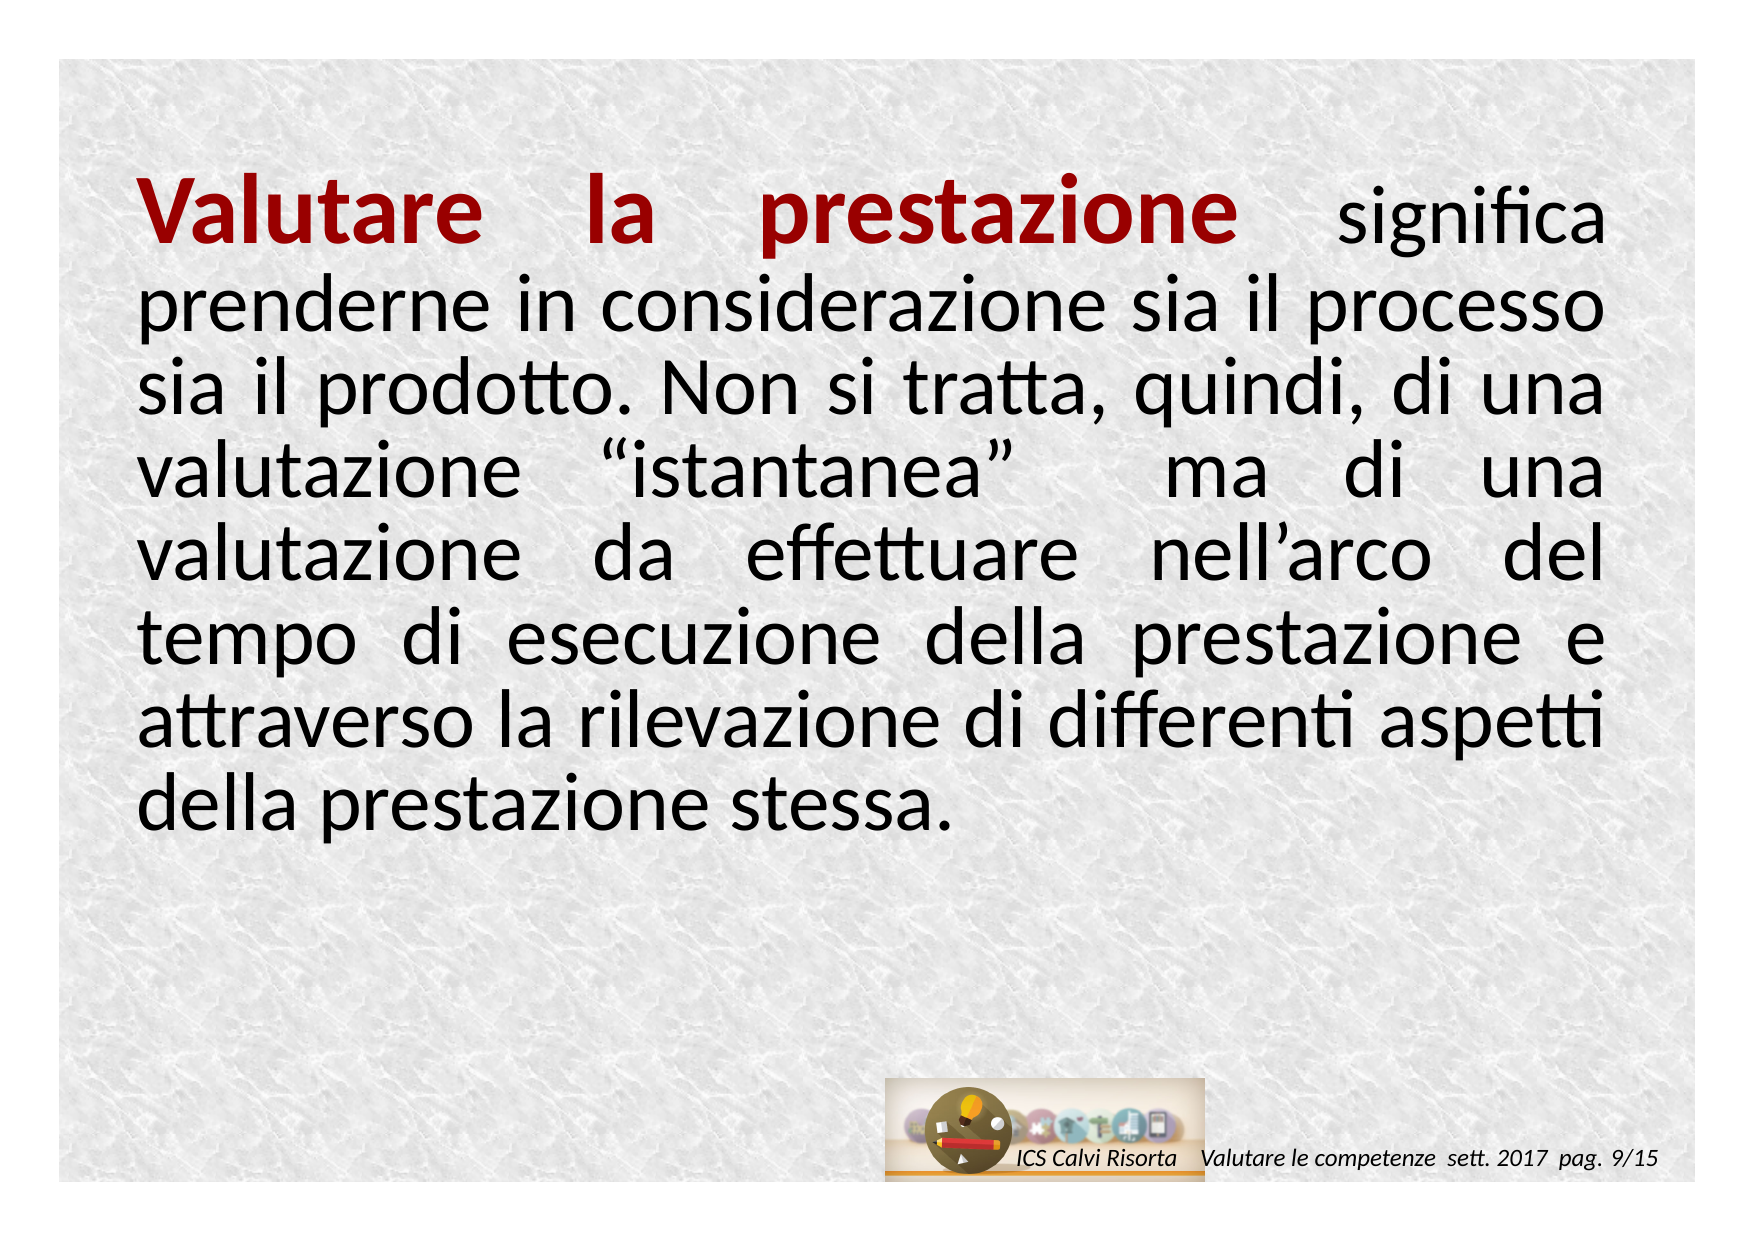

Valutare la prestazione significa prenderne in considerazione sia il processo sia il prodotto. Non si tratta, quindi, di una valutazione “istantanea” ma di una valutazione da effettuare nell’arco del tempo di esecuzione della prestazione e attraverso la rilevazione di differenti aspetti della prestazione stessa.
#
ICS Calvi Risorta Valutre le competenze - sett. 2017
9